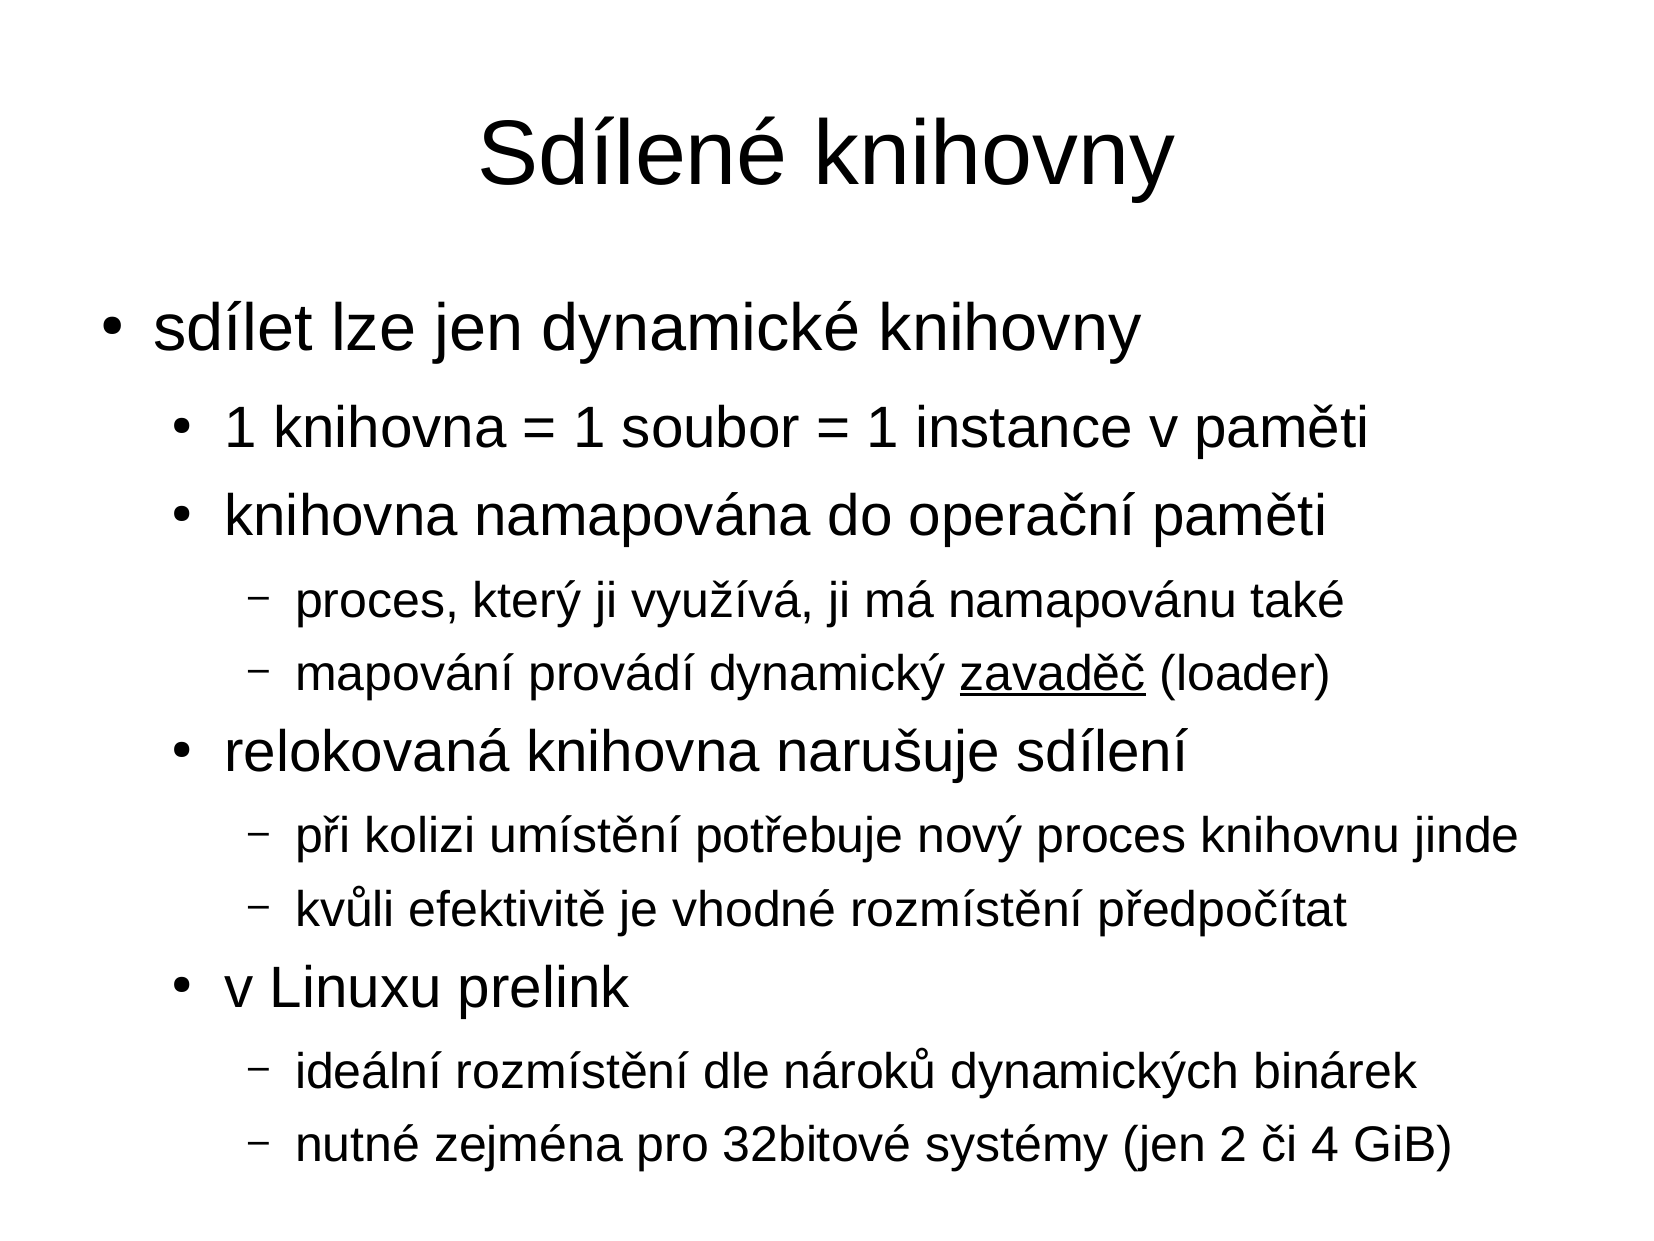

# Sdílené knihovny
sdílet lze jen dynamické knihovny
1 knihovna = 1 soubor = 1 instance v paměti
knihovna namapována do operační paměti
proces, který ji využívá, ji má namapovánu také
mapování provádí dynamický zavaděč (loader)
relokovaná knihovna narušuje sdílení
při kolizi umístění potřebuje nový proces knihovnu jinde
kvůli efektivitě je vhodné rozmístění předpočítat
v Linuxu prelink
ideální rozmístění dle nároků dynamických binárek
nutné zejména pro 32bitové systémy (jen 2 či 4 GiB)